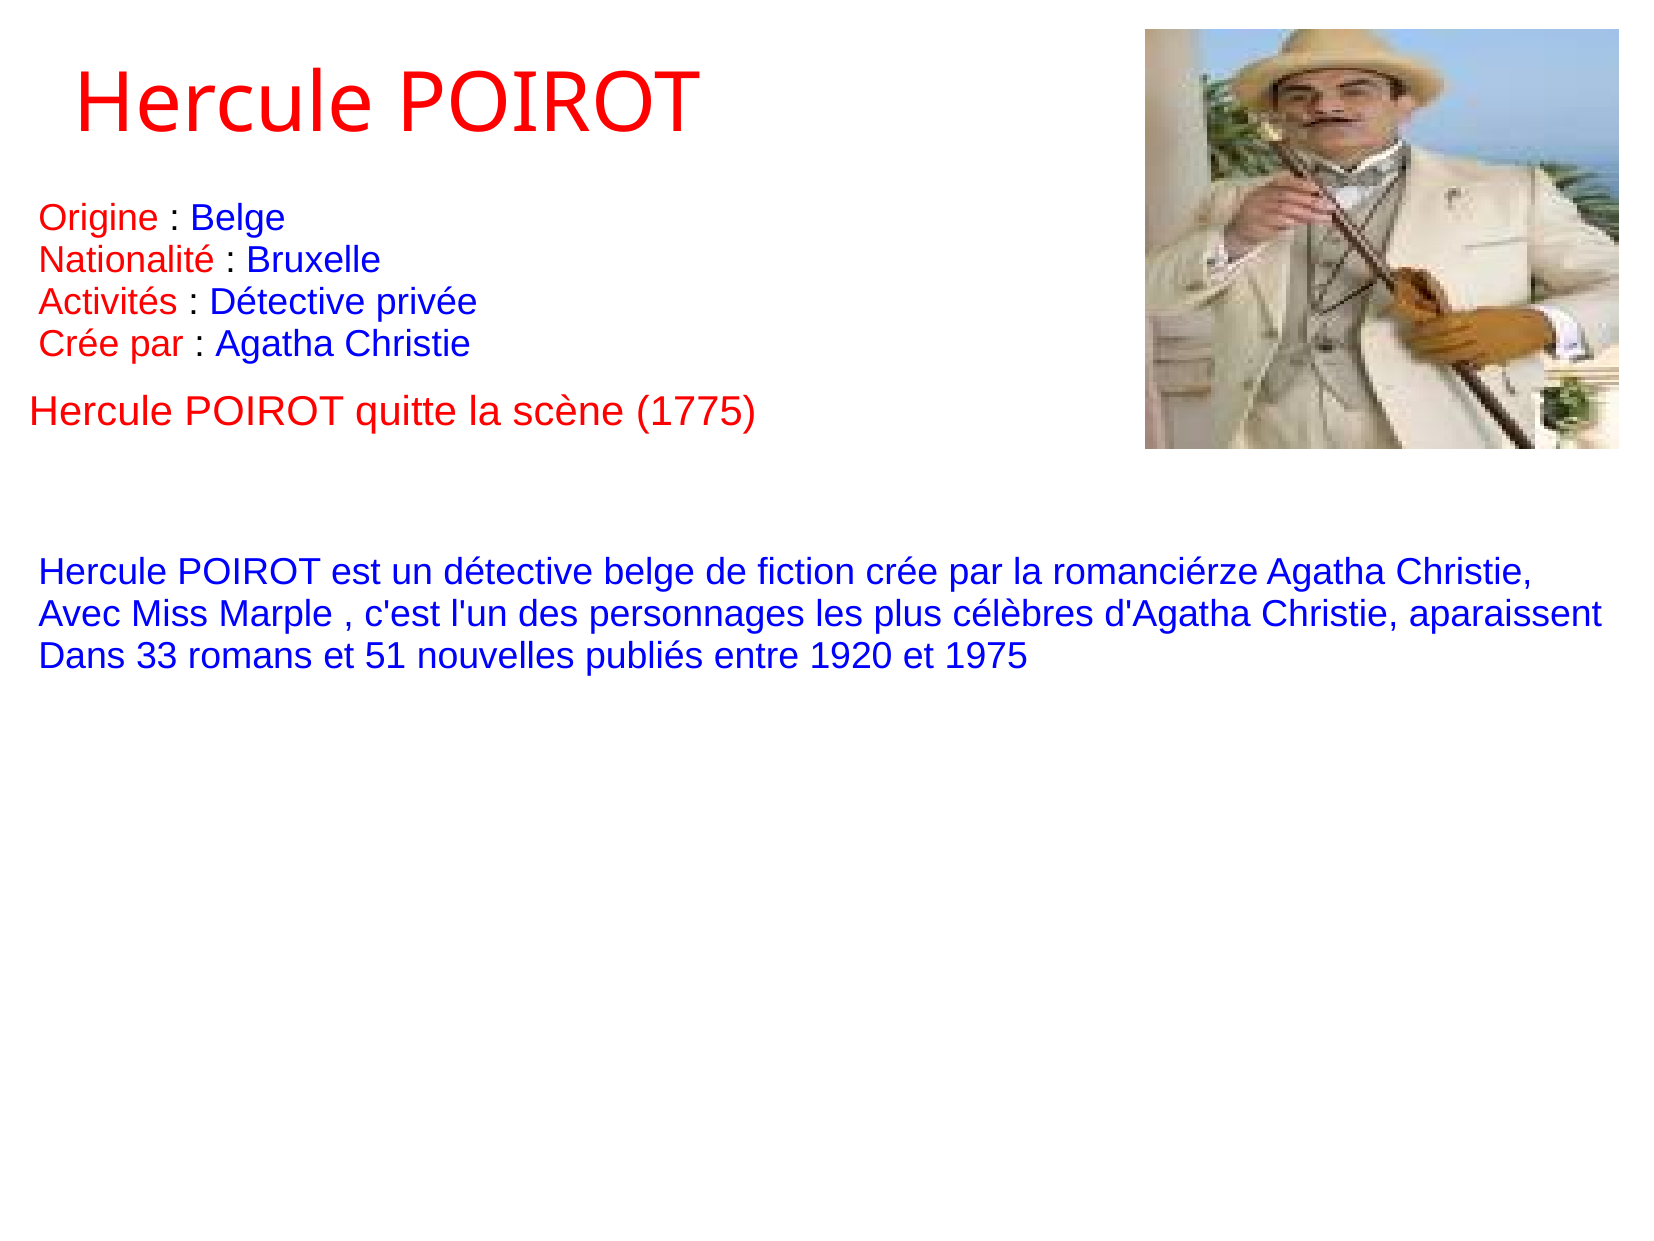

Hercule POIROT
Origine : Belge
Nationalité : Bruxelle
Activités : Détective privée
Crée par : Agatha Christie
Hercule POIROT quitte la scène (1775)
Hercule POIROT est un détective belge de fiction crée par la romanciérze Agatha Christie,
Avec Miss Marple , c'est l'un des personnages les plus célèbres d'Agatha Christie, aparaissent
Dans 33 romans et 51 nouvelles publiés entre 1920 et 1975